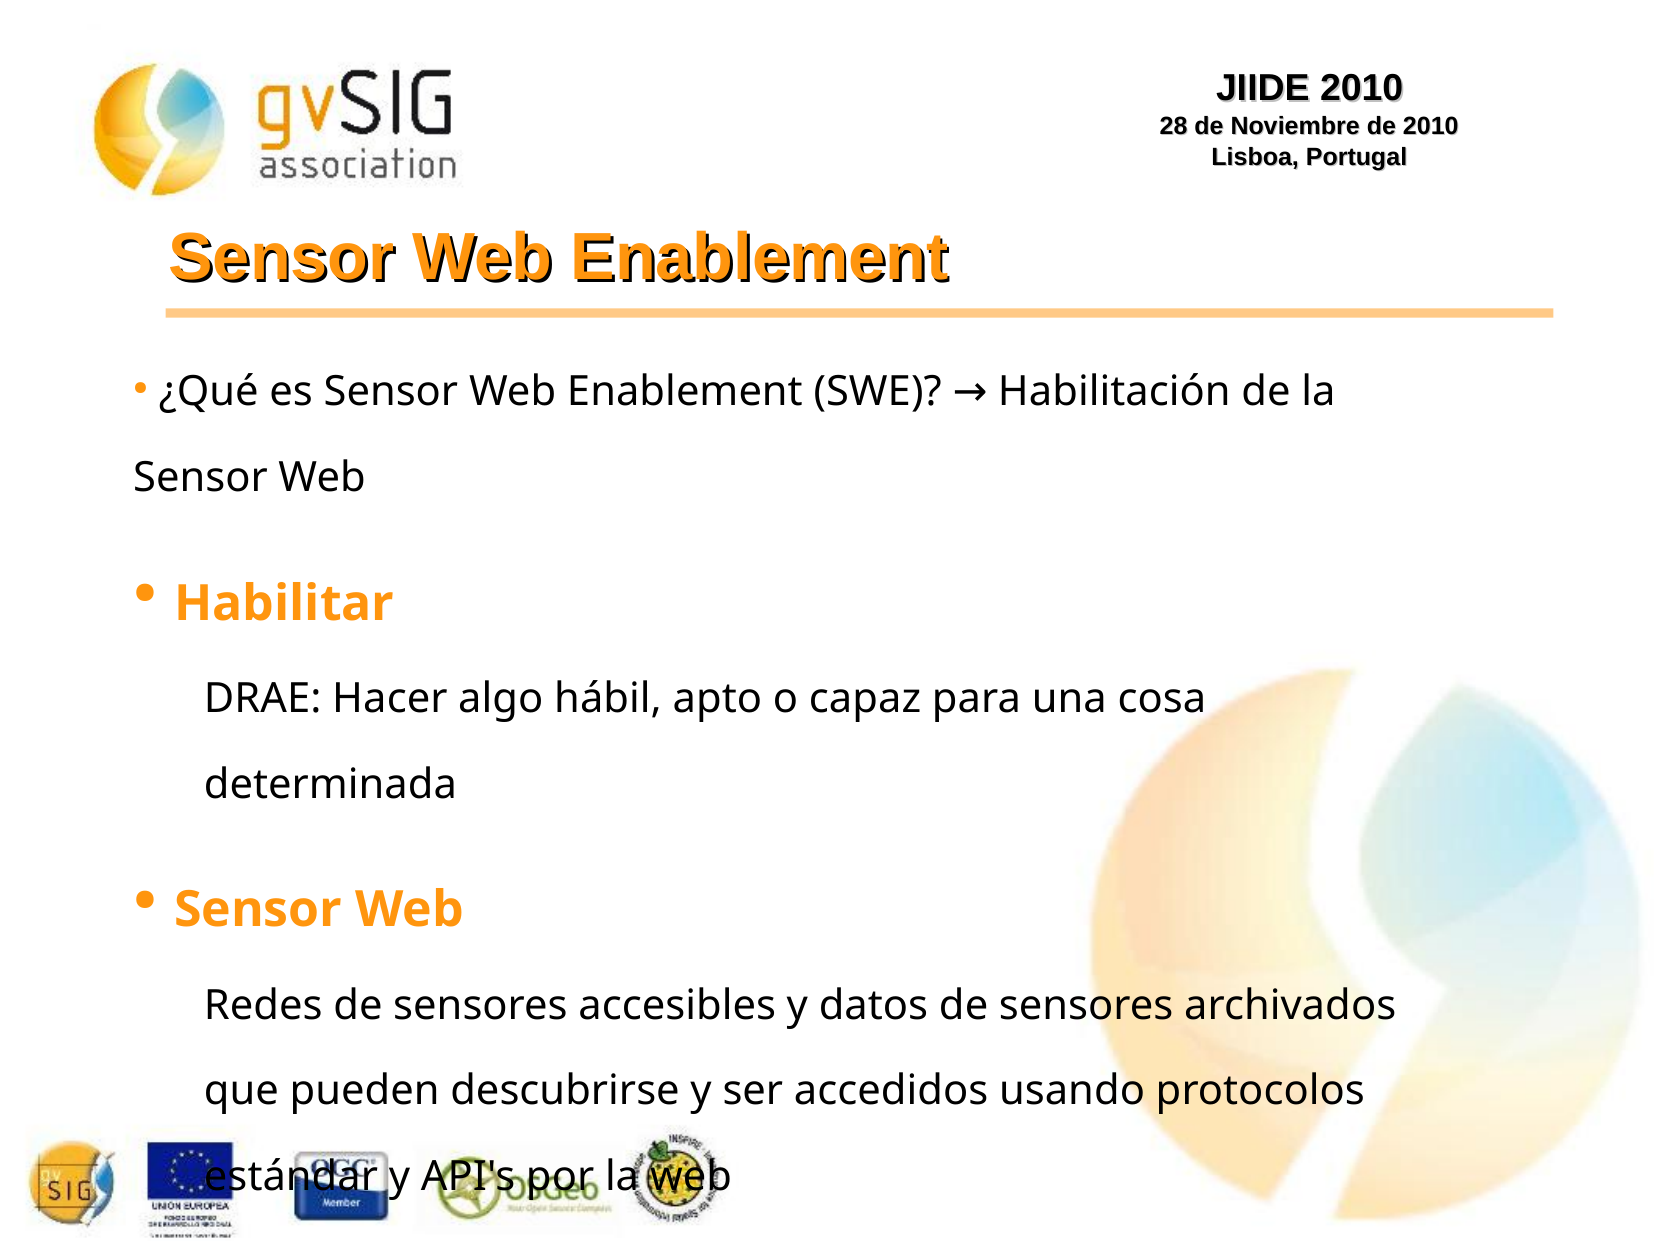

Sensor Web Enablement
 ¿Qué es Sensor Web Enablement (SWE)? → Habilitación de la Sensor Web
 Habilitar
DRAE: Hacer algo hábil, apto o capaz para una cosa determinada
 Sensor Web
Redes de sensores accesibles y datos de sensores archivados que pueden descubrirse y ser accedidos usando protocolos estándar y API's por la web
 Clave: Web